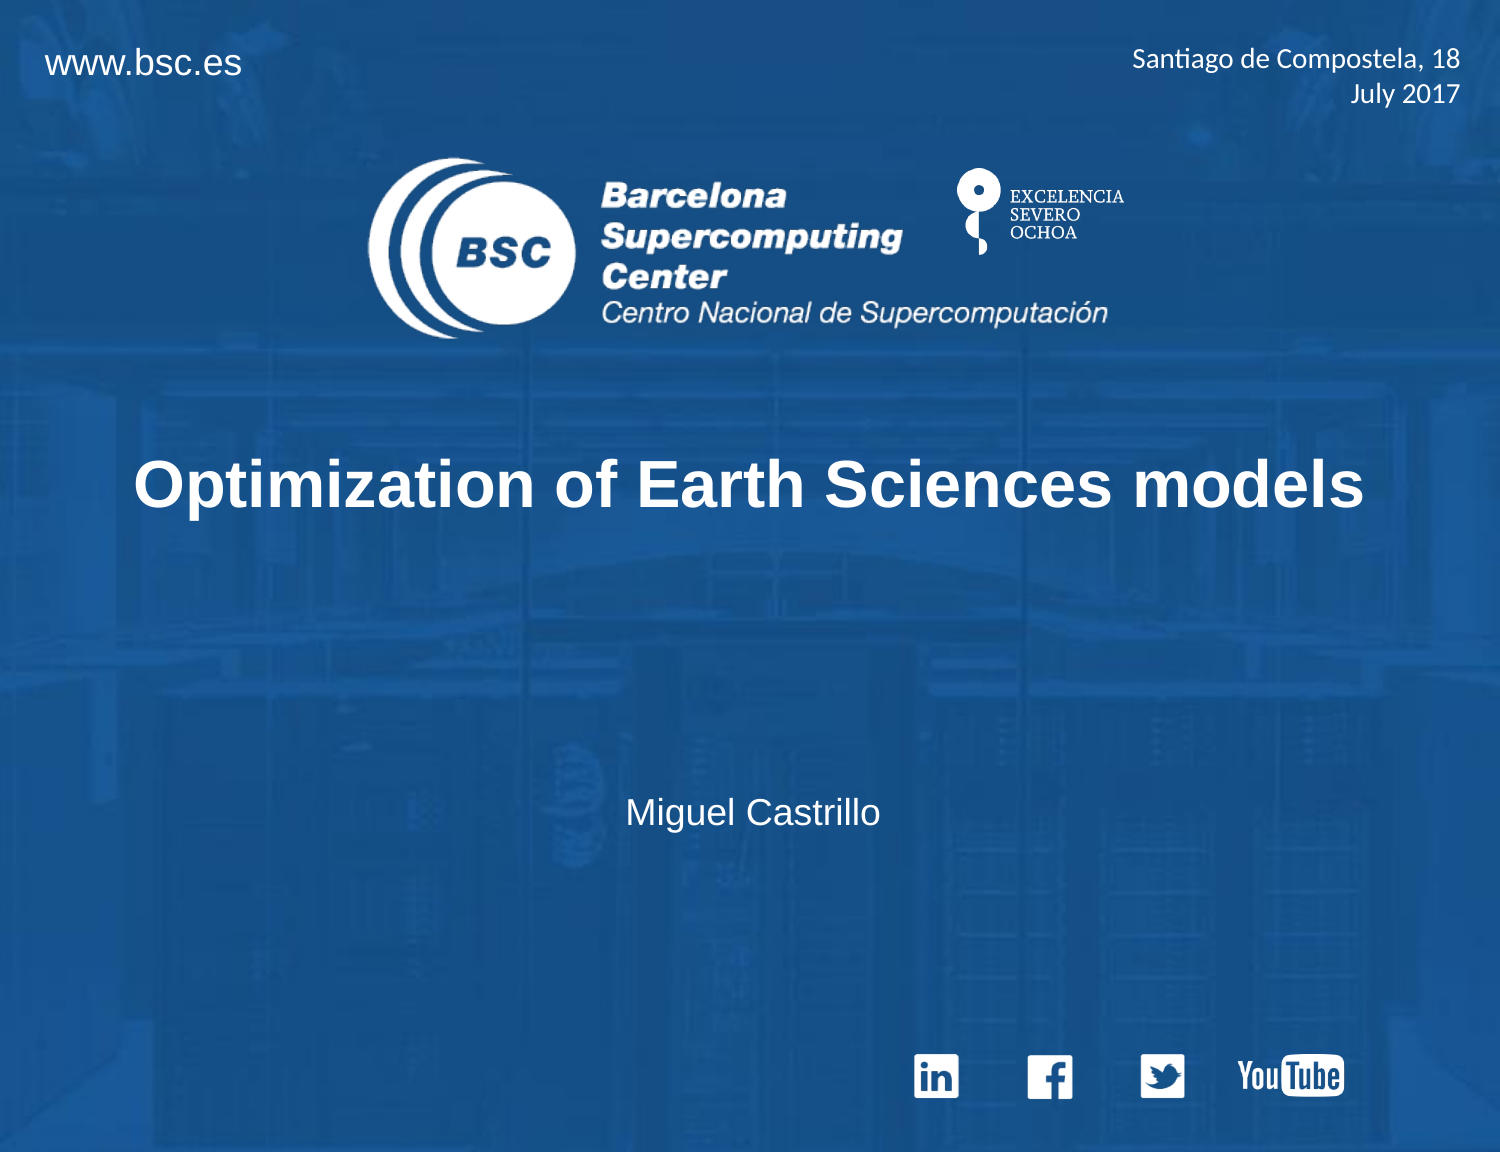

Santiago de Compostela, 18 July 2017
Optimization of Earth Sciences models
Miguel Castrillo